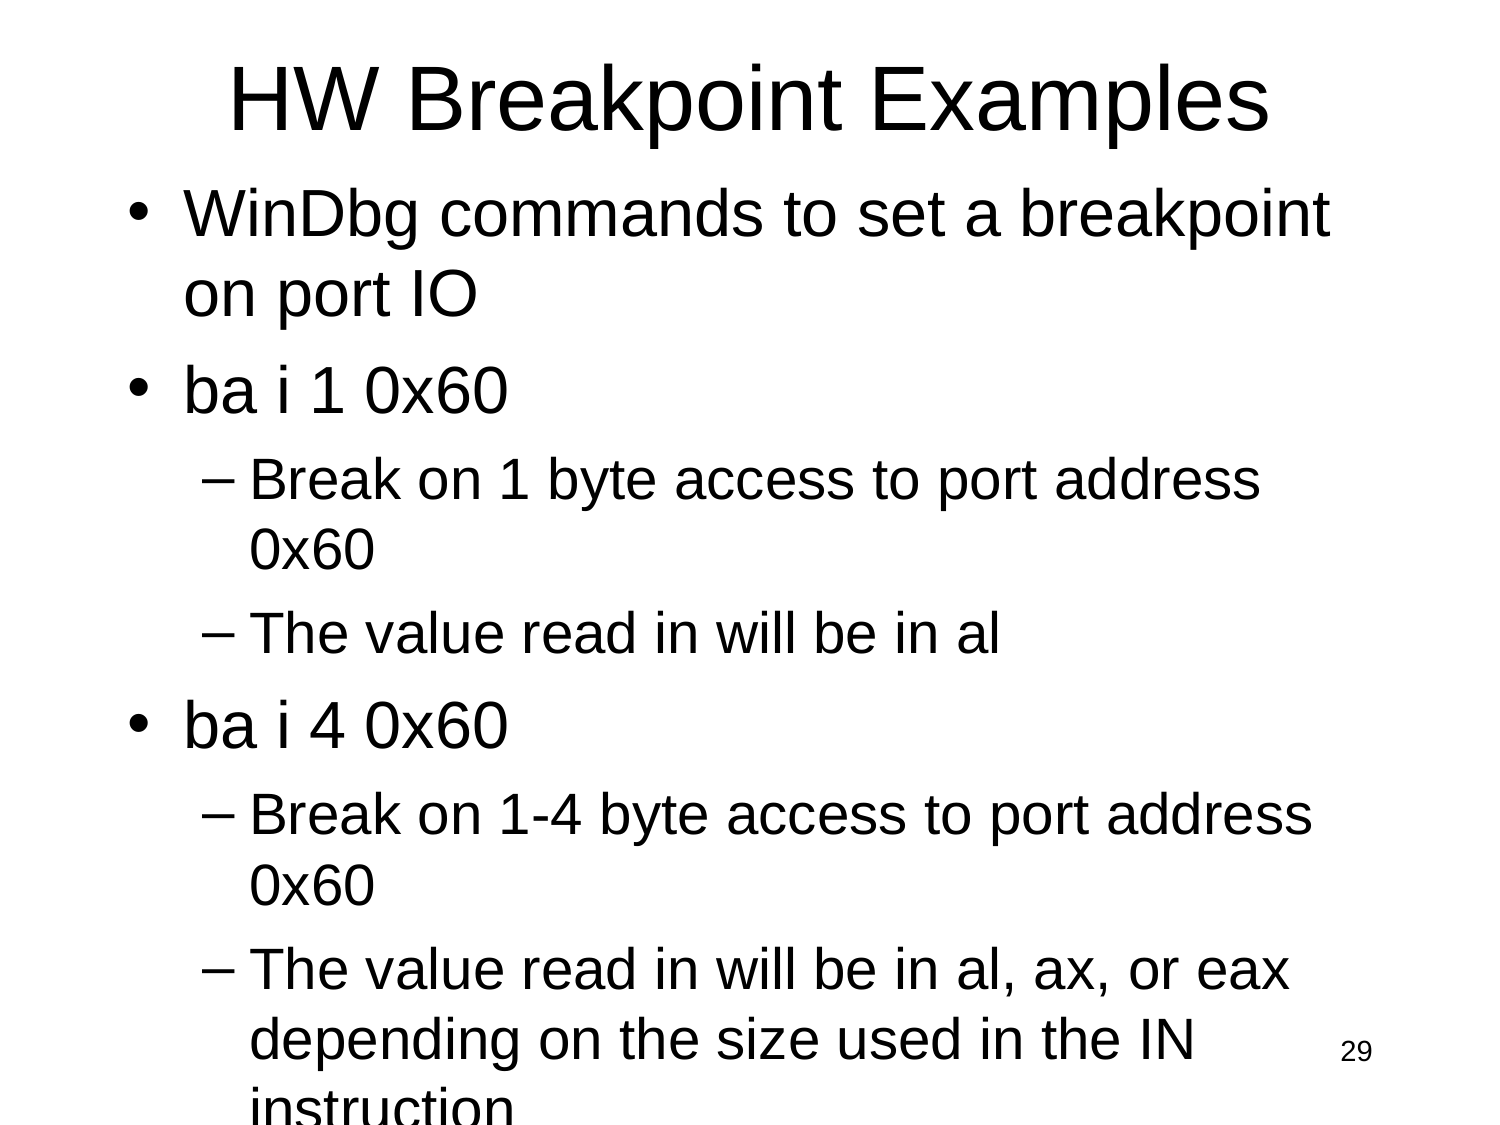

# HW Breakpoint Examples
WinDbg commands to set a breakpoint on port IO
ba i 1 0x60
Break on 1 byte access to port address 0x60
The value read in will be in al
ba i 4 0x60
Break on 1-4 byte access to port address 0x60
The value read in will be in al, ax, or eax depending on the size used in the IN instruction